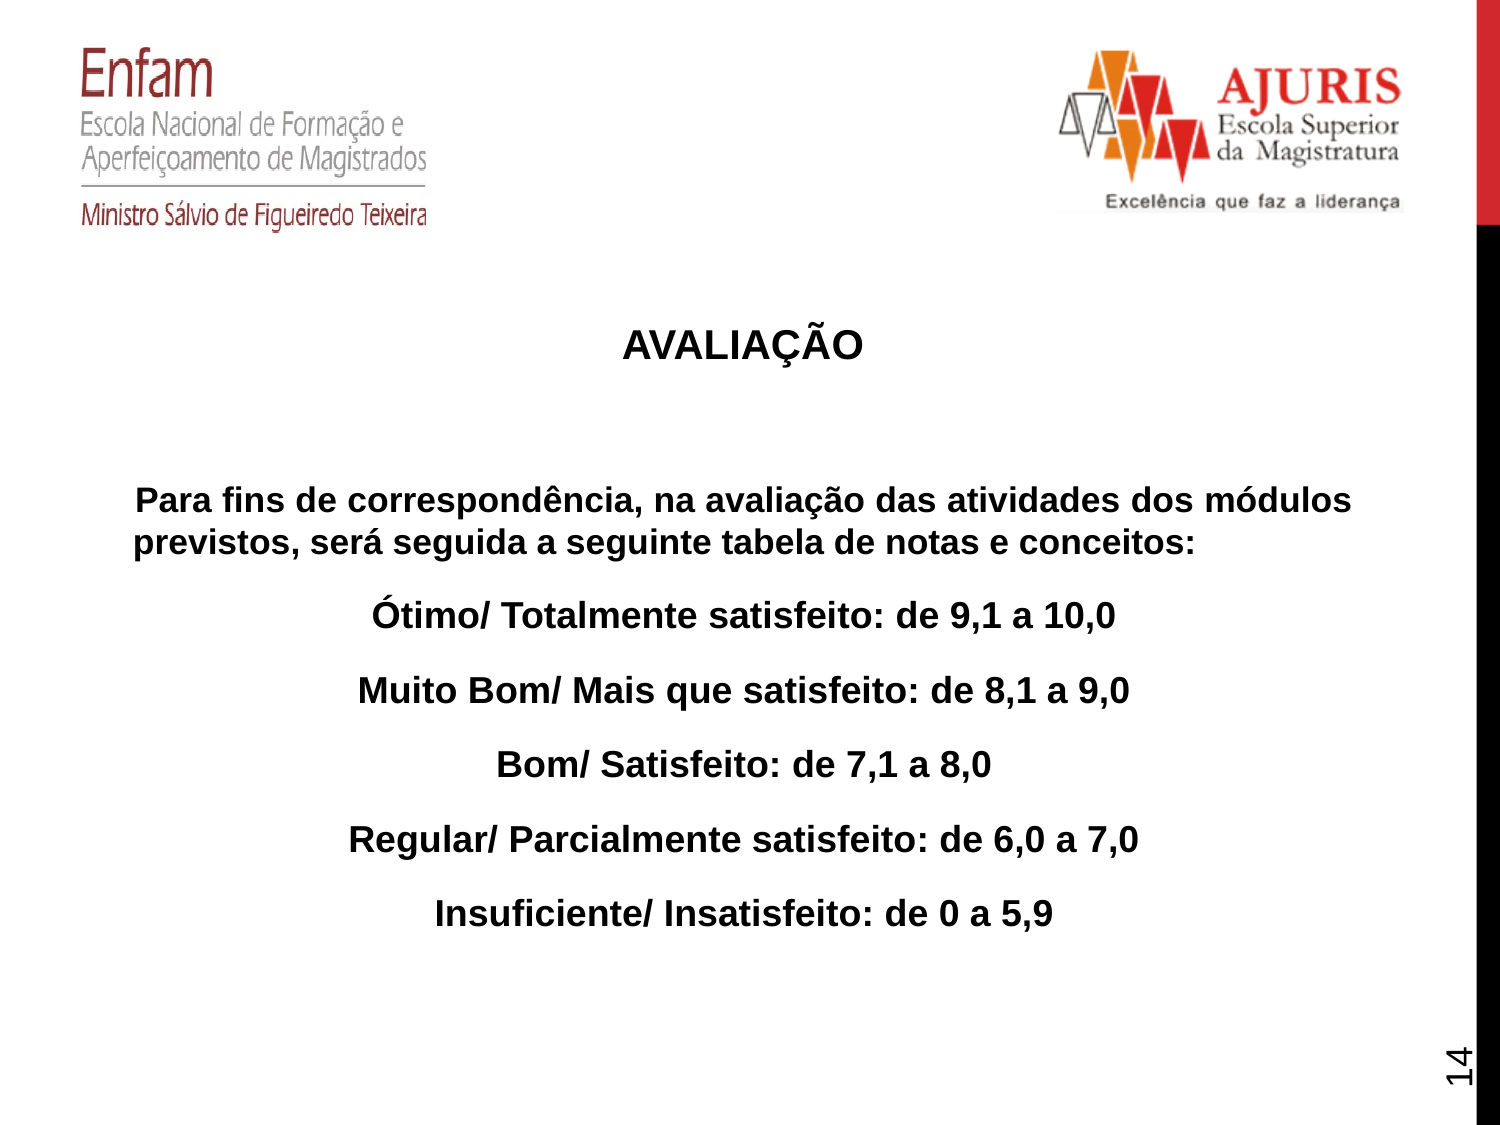

# AVALIAÇÃO
Para fins de correspondência, na avaliação das atividades dos módulos previstos, será seguida a seguinte tabela de notas e conceitos:
Ótimo/ Totalmente satisfeito: de 9,1 a 10,0
Muito Bom/ Mais que satisfeito: de 8,1 a 9,0
Bom/ Satisfeito: de 7,1 a 8,0
Regular/ Parcialmente satisfeito: de 6,0 a 7,0
Insuficiente/ Insatisfeito: de 0 a 5,9